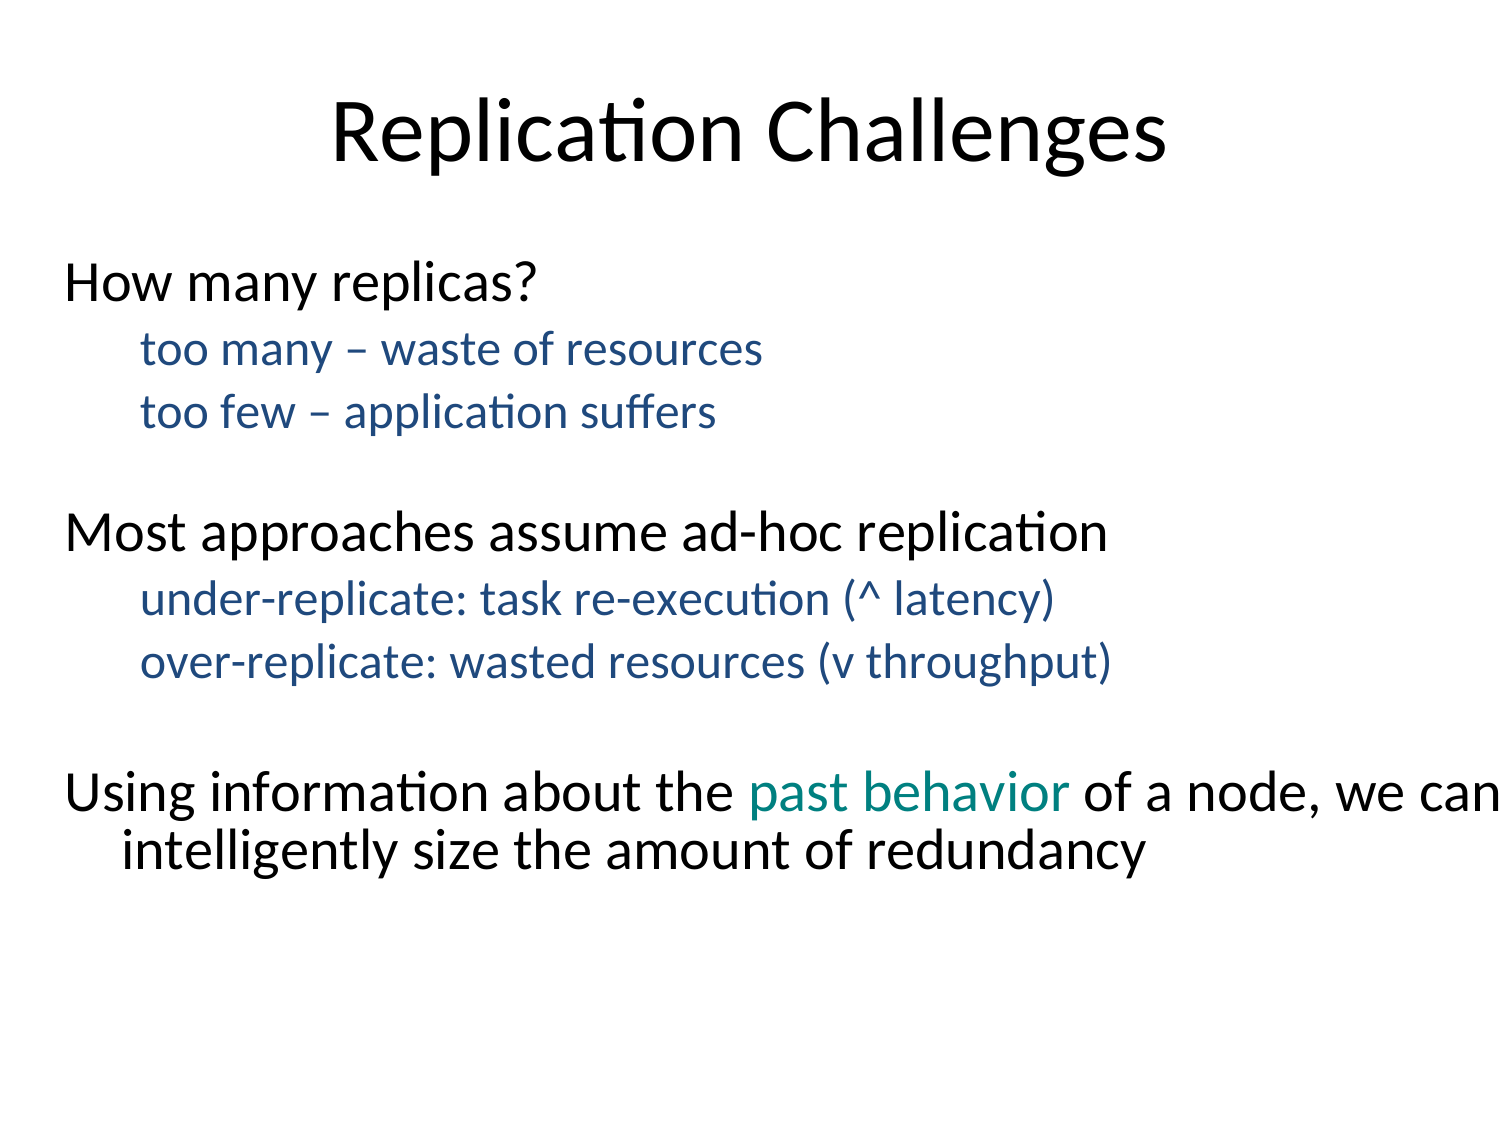

# Replication Challenges
How many replicas?
too many – waste of resources
too few – application suffers
Most approaches assume ad-hoc replication
under-replicate: task re-execution (^ latency)
over-replicate: wasted resources (v throughput)
Using information about the past behavior of a node, we can intelligently size the amount of redundancy